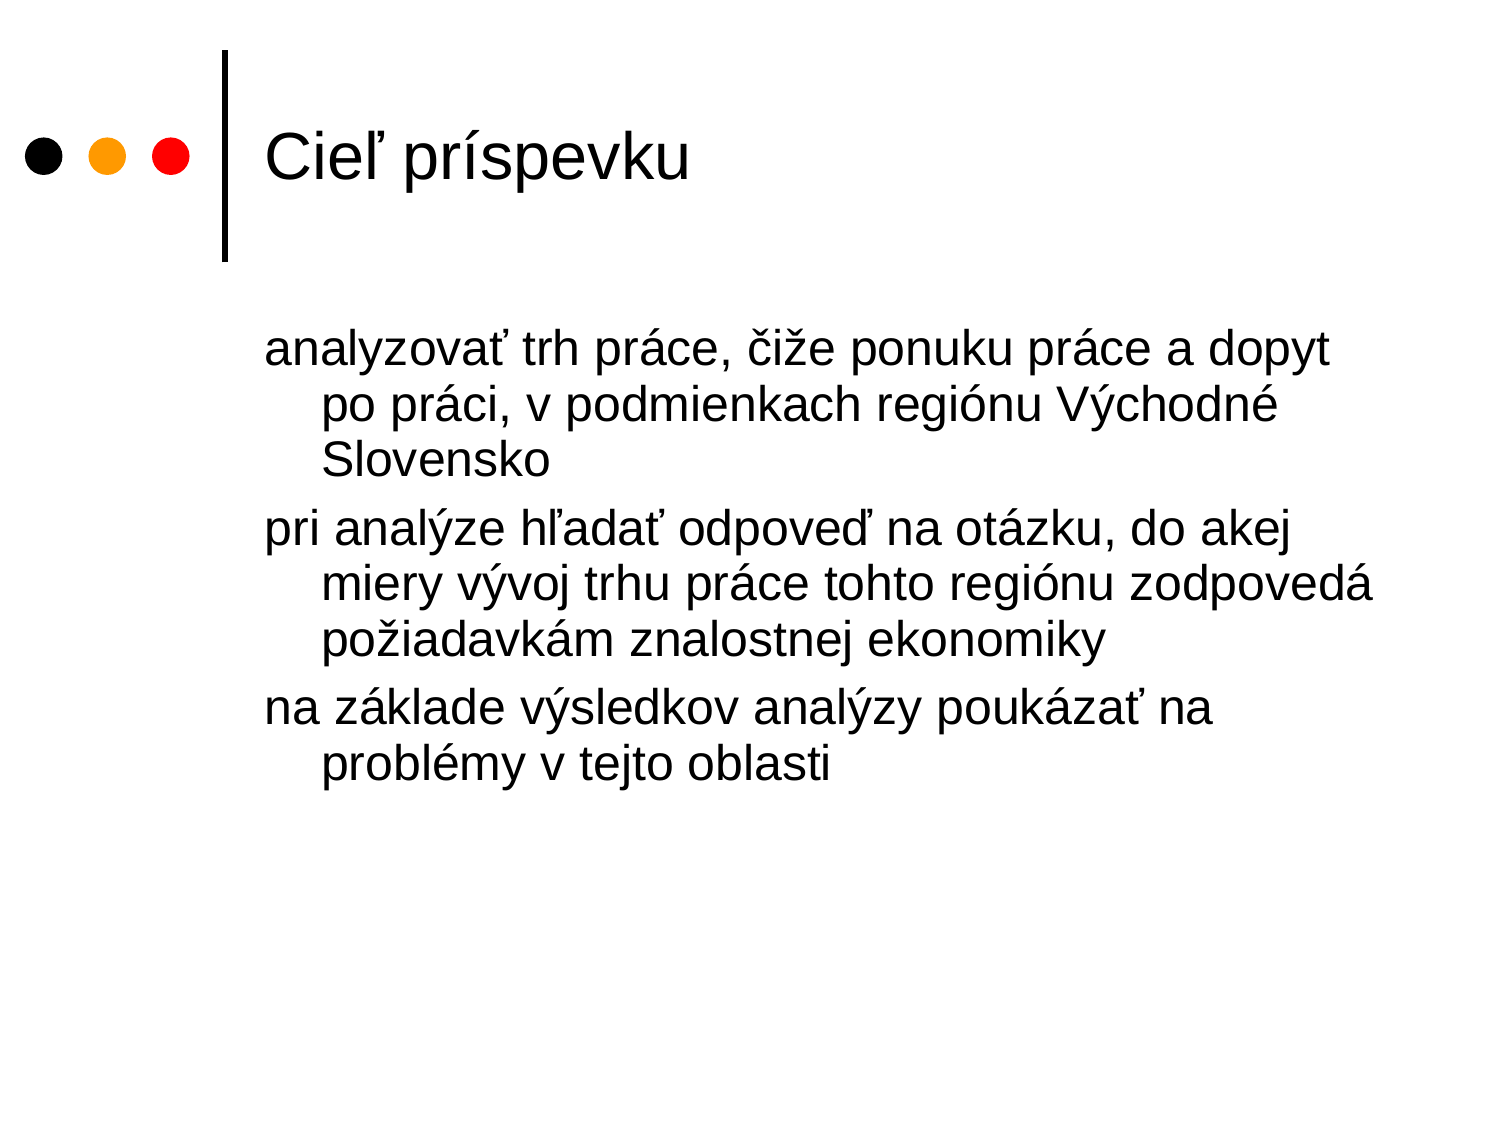

# Cieľ príspevku
analyzovať trh práce, čiže ponuku práce a dopyt po práci, v podmienkach regiónu Východné Slovensko
pri analýze hľadať odpoveď na otázku, do akej miery vývoj trhu práce tohto regiónu zodpovedá požiadavkám znalostnej ekonomiky
na základe výsledkov analýzy poukázať na problémy v tejto oblasti